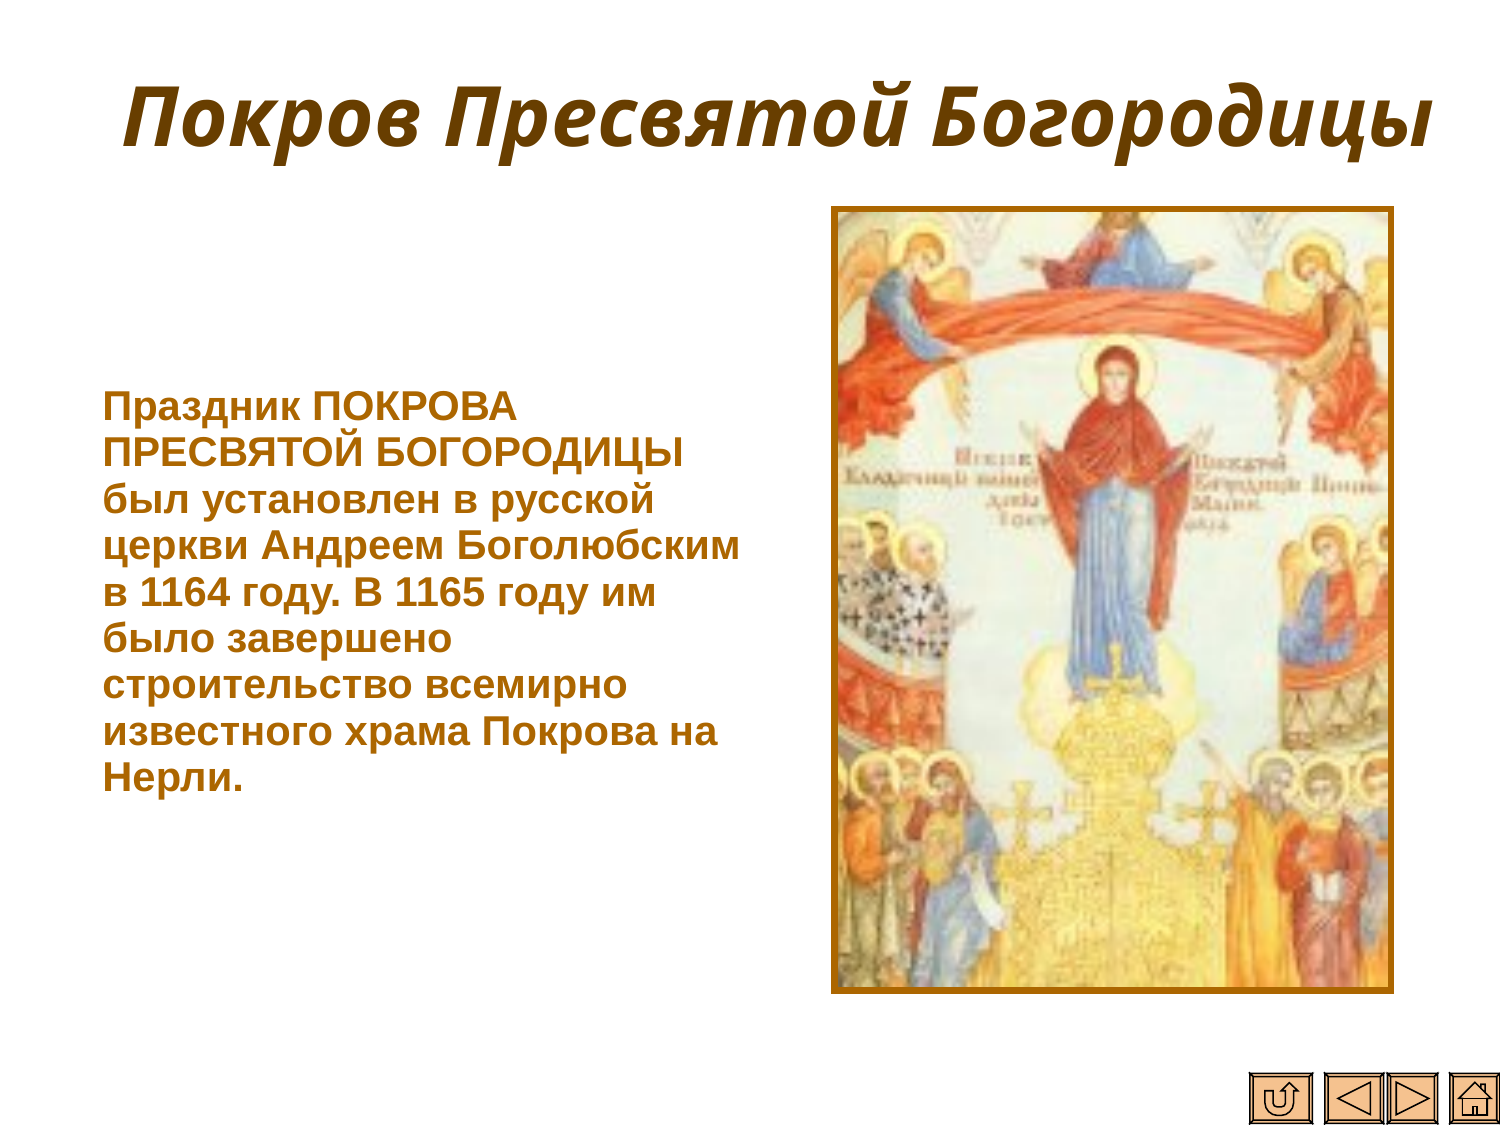

Покров Пресвятой Богородицы
Праздник ПОКРОВА ПРЕСВЯТОЙ БОГОРОДИЦЫ был установлен в русской церкви Андреем Боголюбским в 1164 году. В 1165 году им было завершено строительство всемирно известного храма Покрова на Нерли.